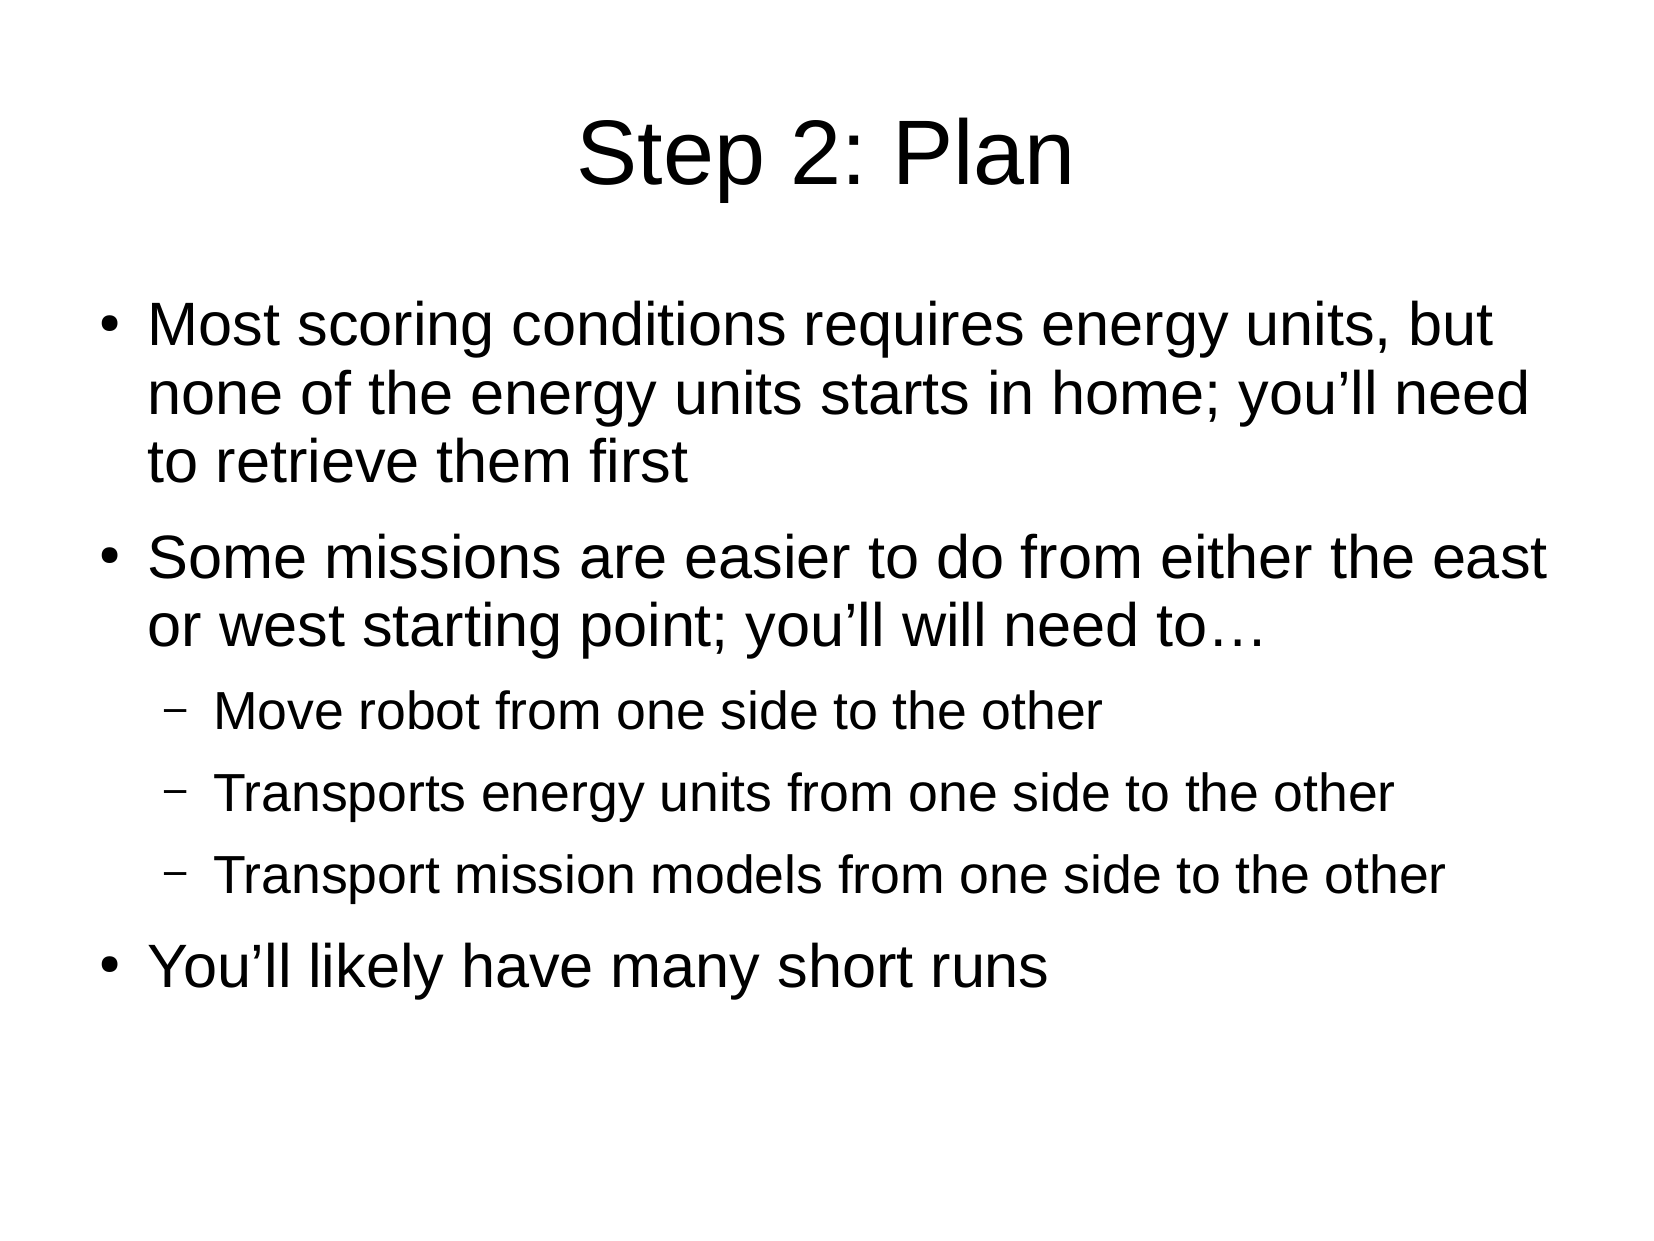

# Step 2: Plan
Most scoring conditions requires energy units, but none of the energy units starts in home; you’ll need to retrieve them first
Some missions are easier to do from either the east or west starting point; you’ll will need to…
Move robot from one side to the other
Transports energy units from one side to the other
Transport mission models from one side to the other
You’ll likely have many short runs